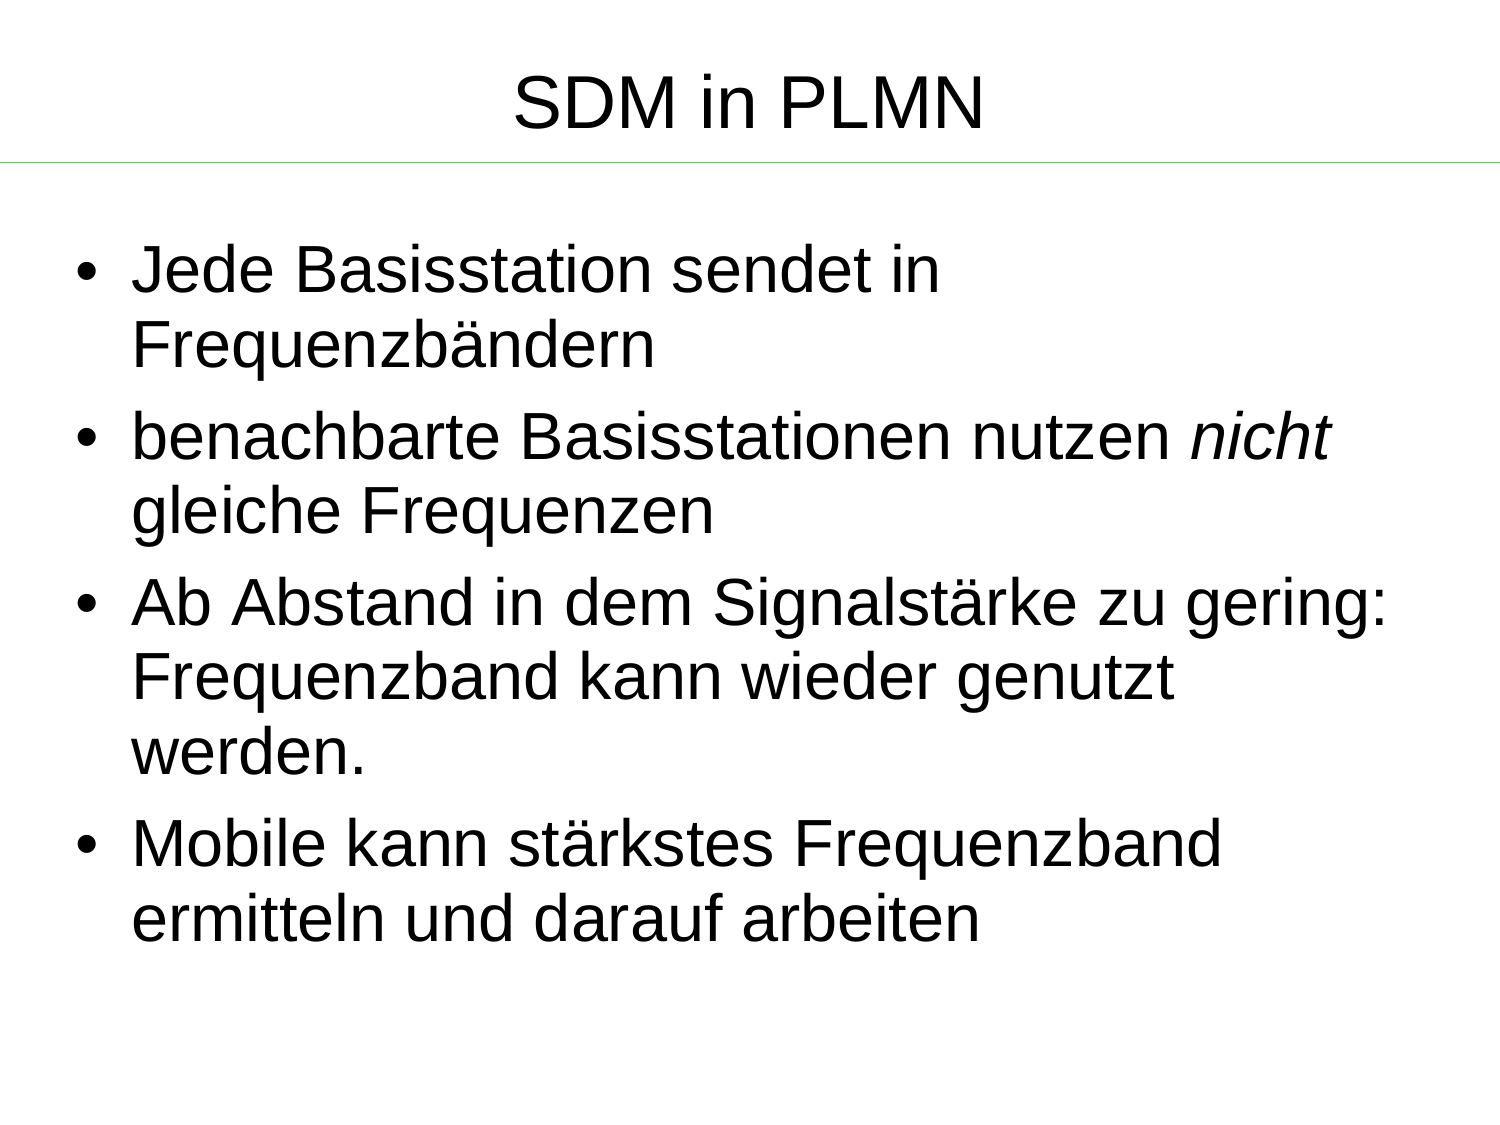

# SDM in PLMN
Jede Basisstation sendet in Frequenzbändern
benachbarte Basisstationen nutzen nicht gleiche Frequenzen
Ab Abstand in dem Signalstärke zu gering: Frequenzband kann wieder genutzt werden.
Mobile kann stärkstes Frequenzband ermitteln und darauf arbeiten